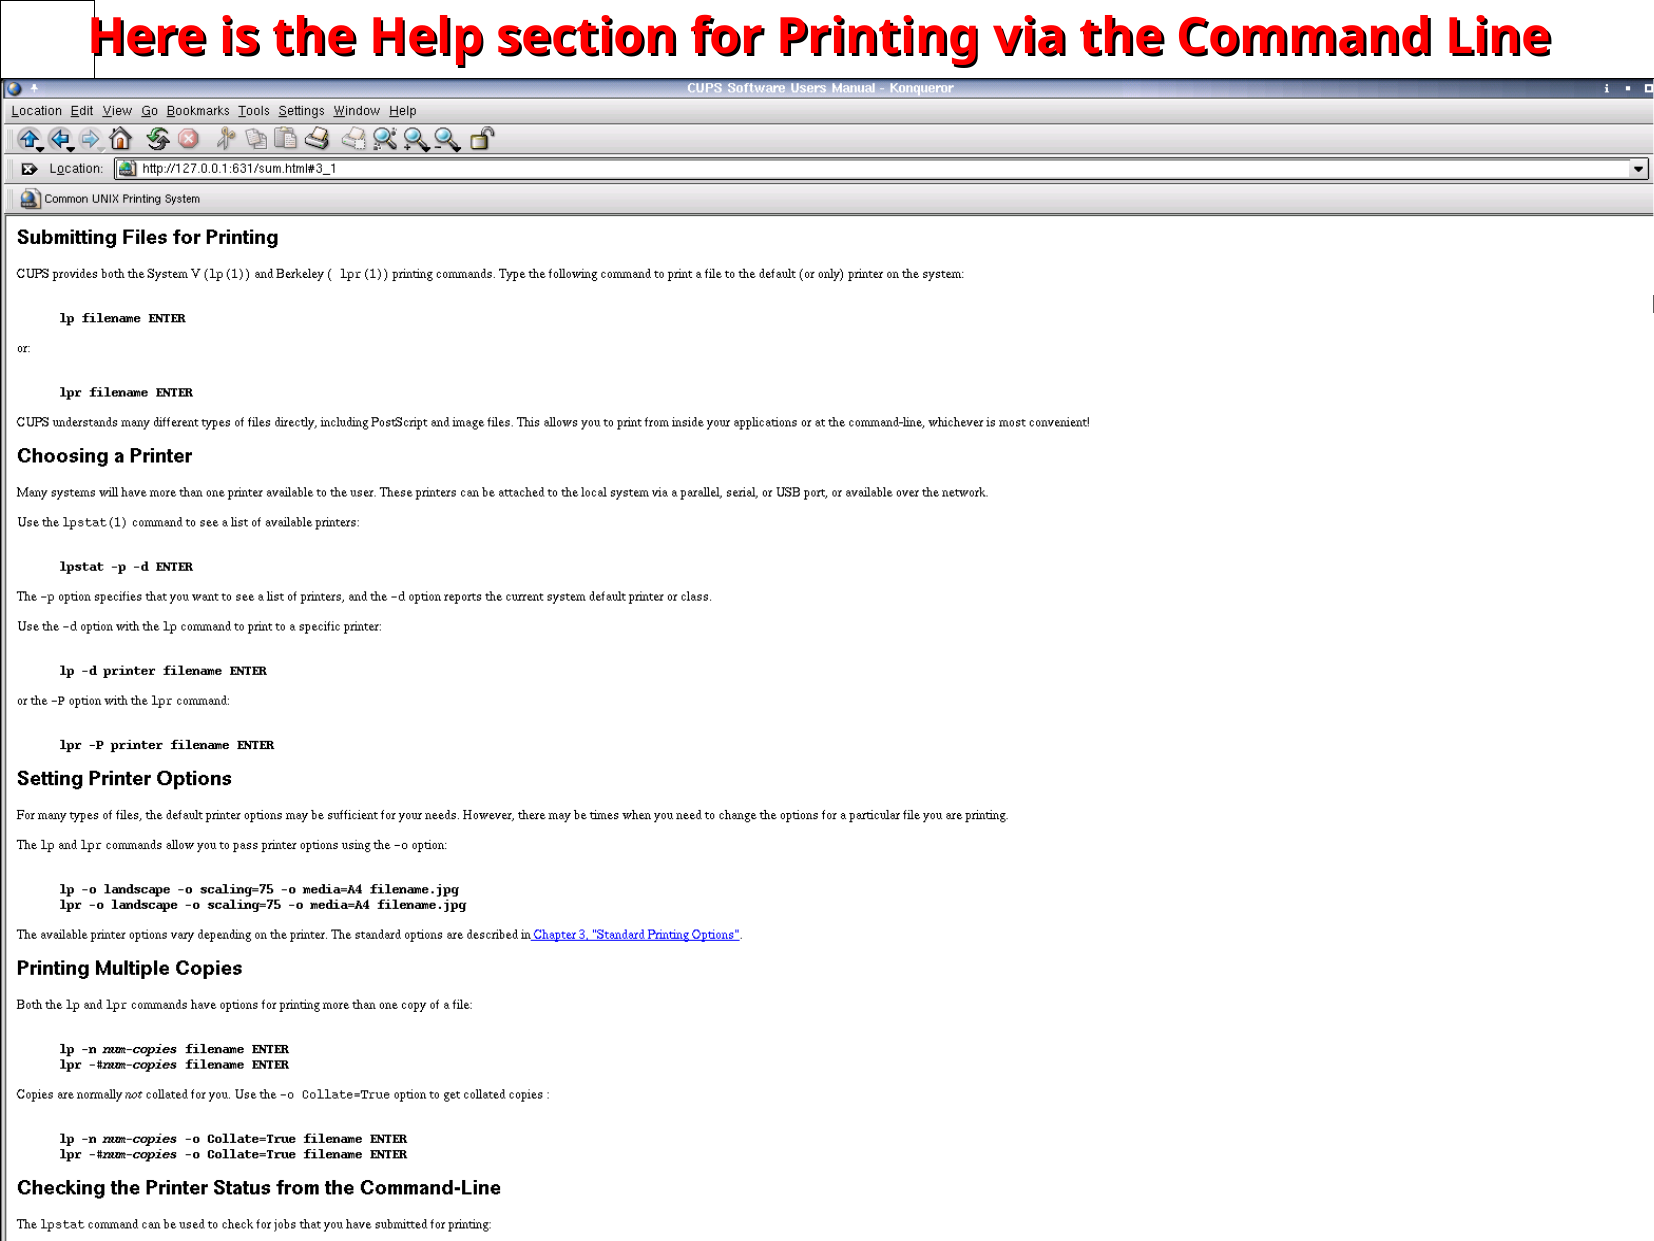

Here is the Help section for Printing via the Command Line